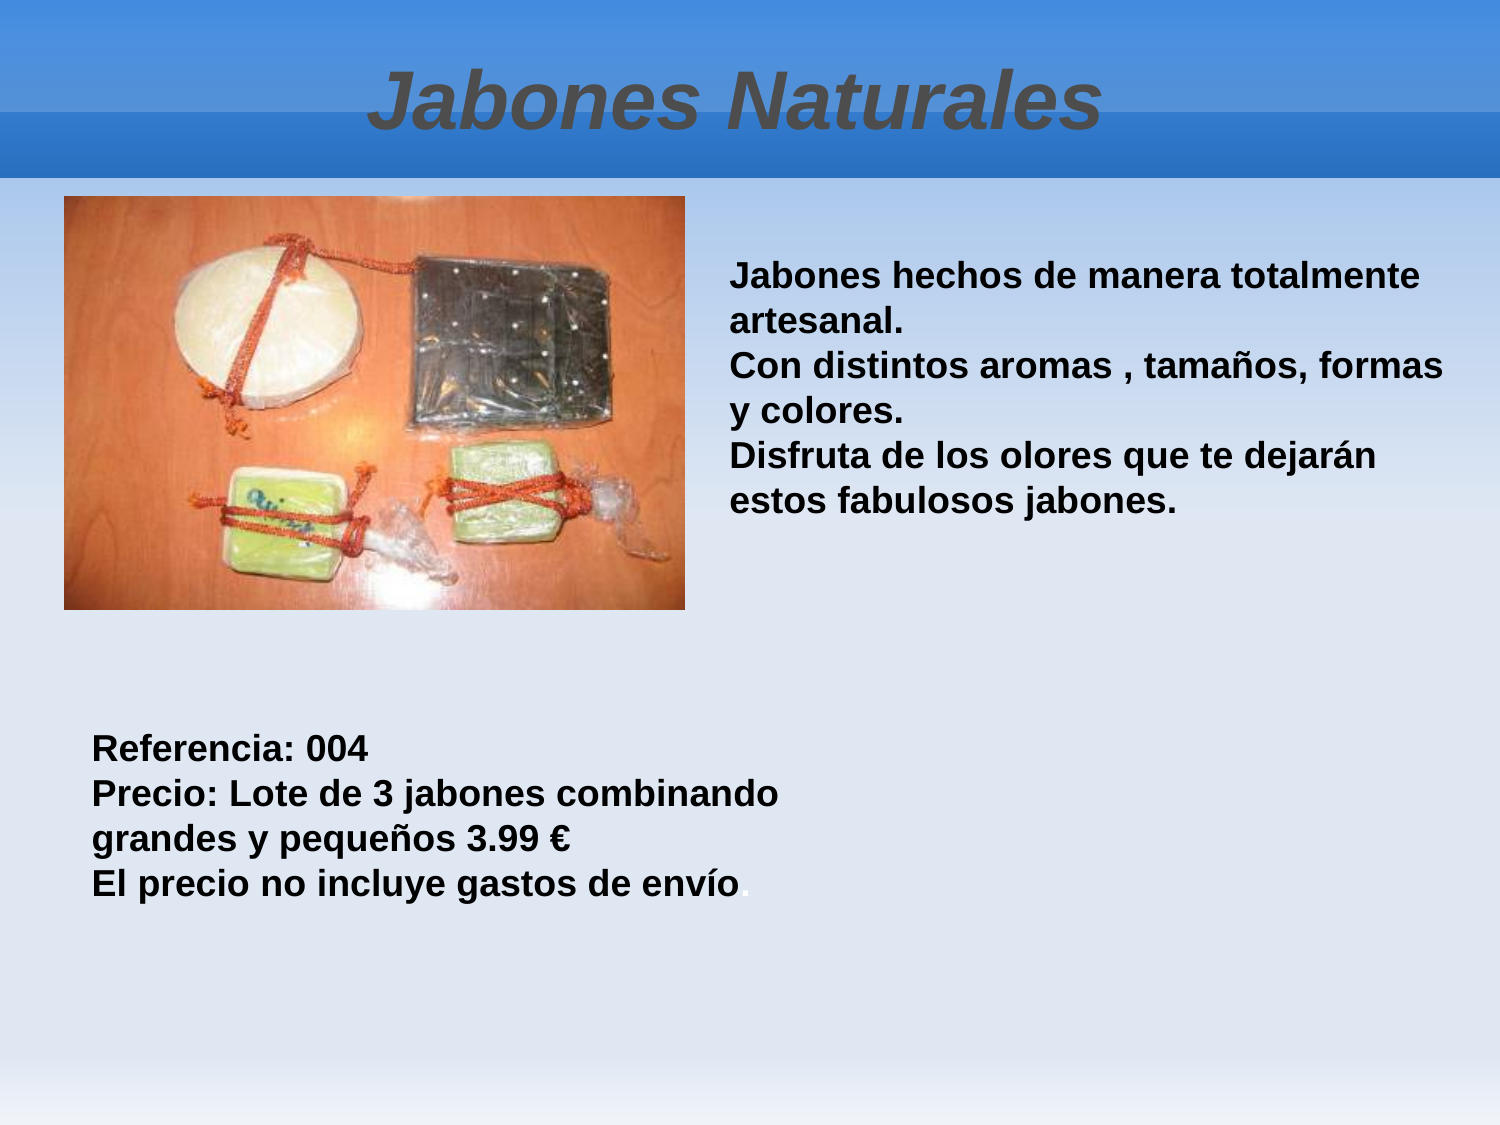

# Jabones Naturales
Jabones hechos de manera totalmente artesanal.
Con distintos aromas , tamaños, formas y colores.
Disfruta de los olores que te dejarán estos fabulosos jabones.
Referencia: 004
Precio: Lote de 3 jabones combinando grandes y pequeños 3.99 €
El precio no incluye gastos de envío.